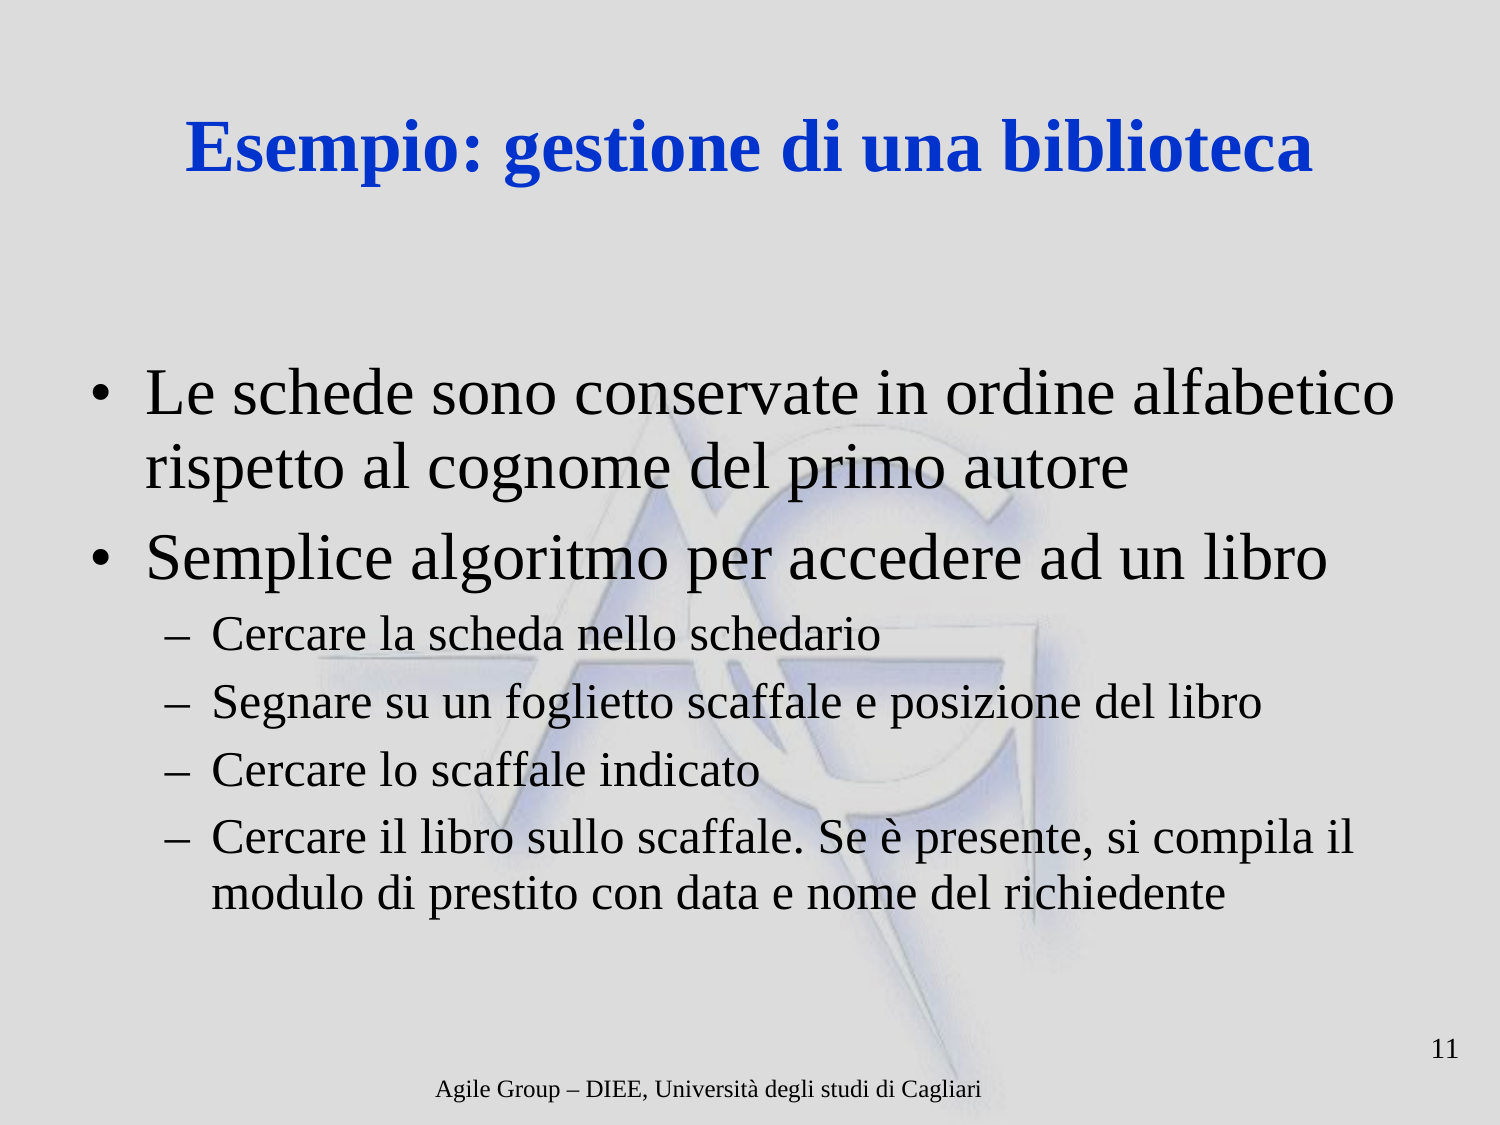

# Esempio: gestione di una biblioteca
Le schede sono conservate in ordine alfabetico rispetto al cognome del primo autore
Semplice algoritmo per accedere ad un libro
Cercare la scheda nello schedario
Segnare su un foglietto scaffale e posizione del libro
Cercare lo scaffale indicato
Cercare il libro sullo scaffale. Se è presente, si compila il modulo di prestito con data e nome del richiedente
11